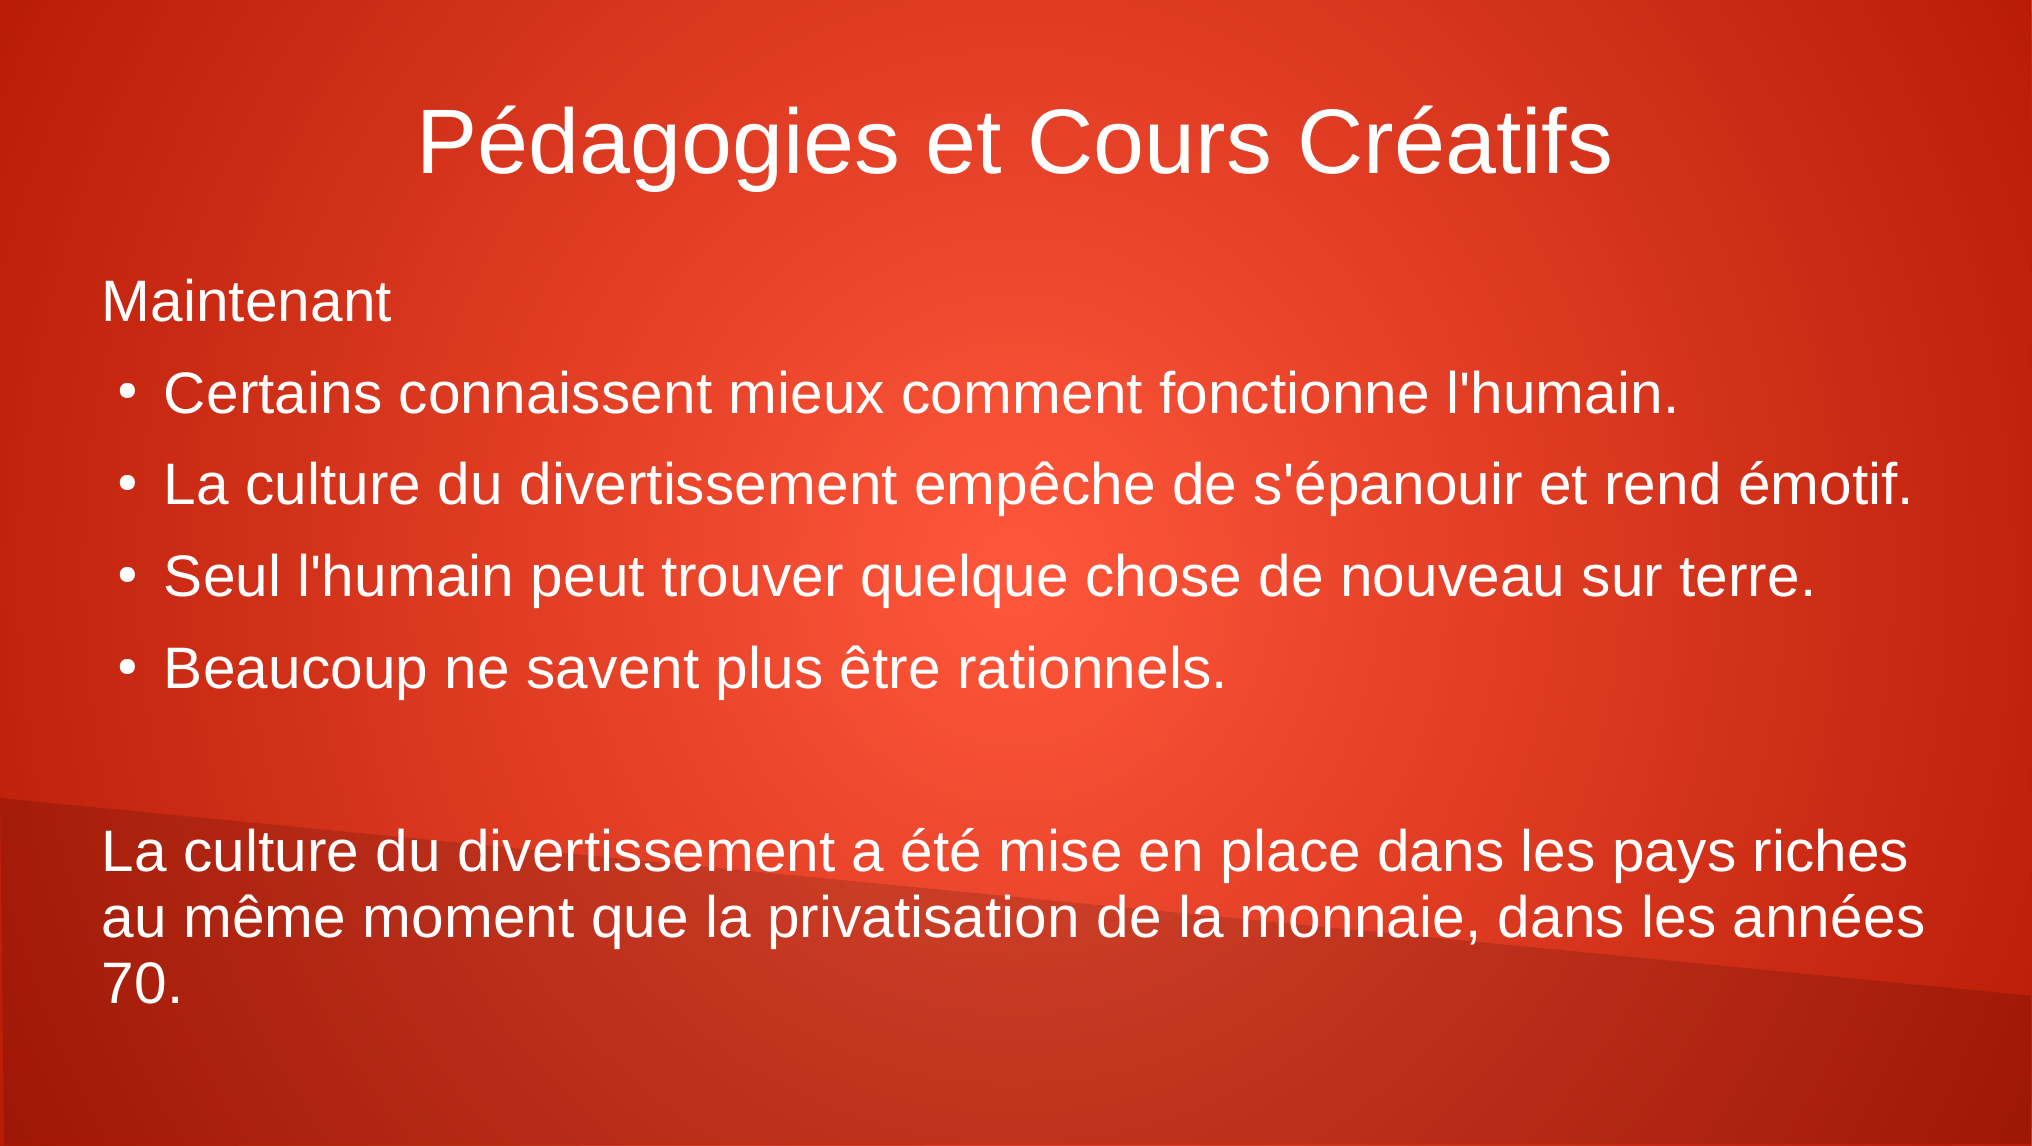

# Pédagogies et Cours Créatifs
Maintenant
Certains connaissent mieux comment fonctionne l'humain.
La culture du divertissement empêche de s'épanouir et rend émotif.
Seul l'humain peut trouver quelque chose de nouveau sur terre.
Beaucoup ne savent plus être rationnels.
La culture du divertissement a été mise en place dans les pays riches au même moment que la privatisation de la monnaie, dans les années 70.